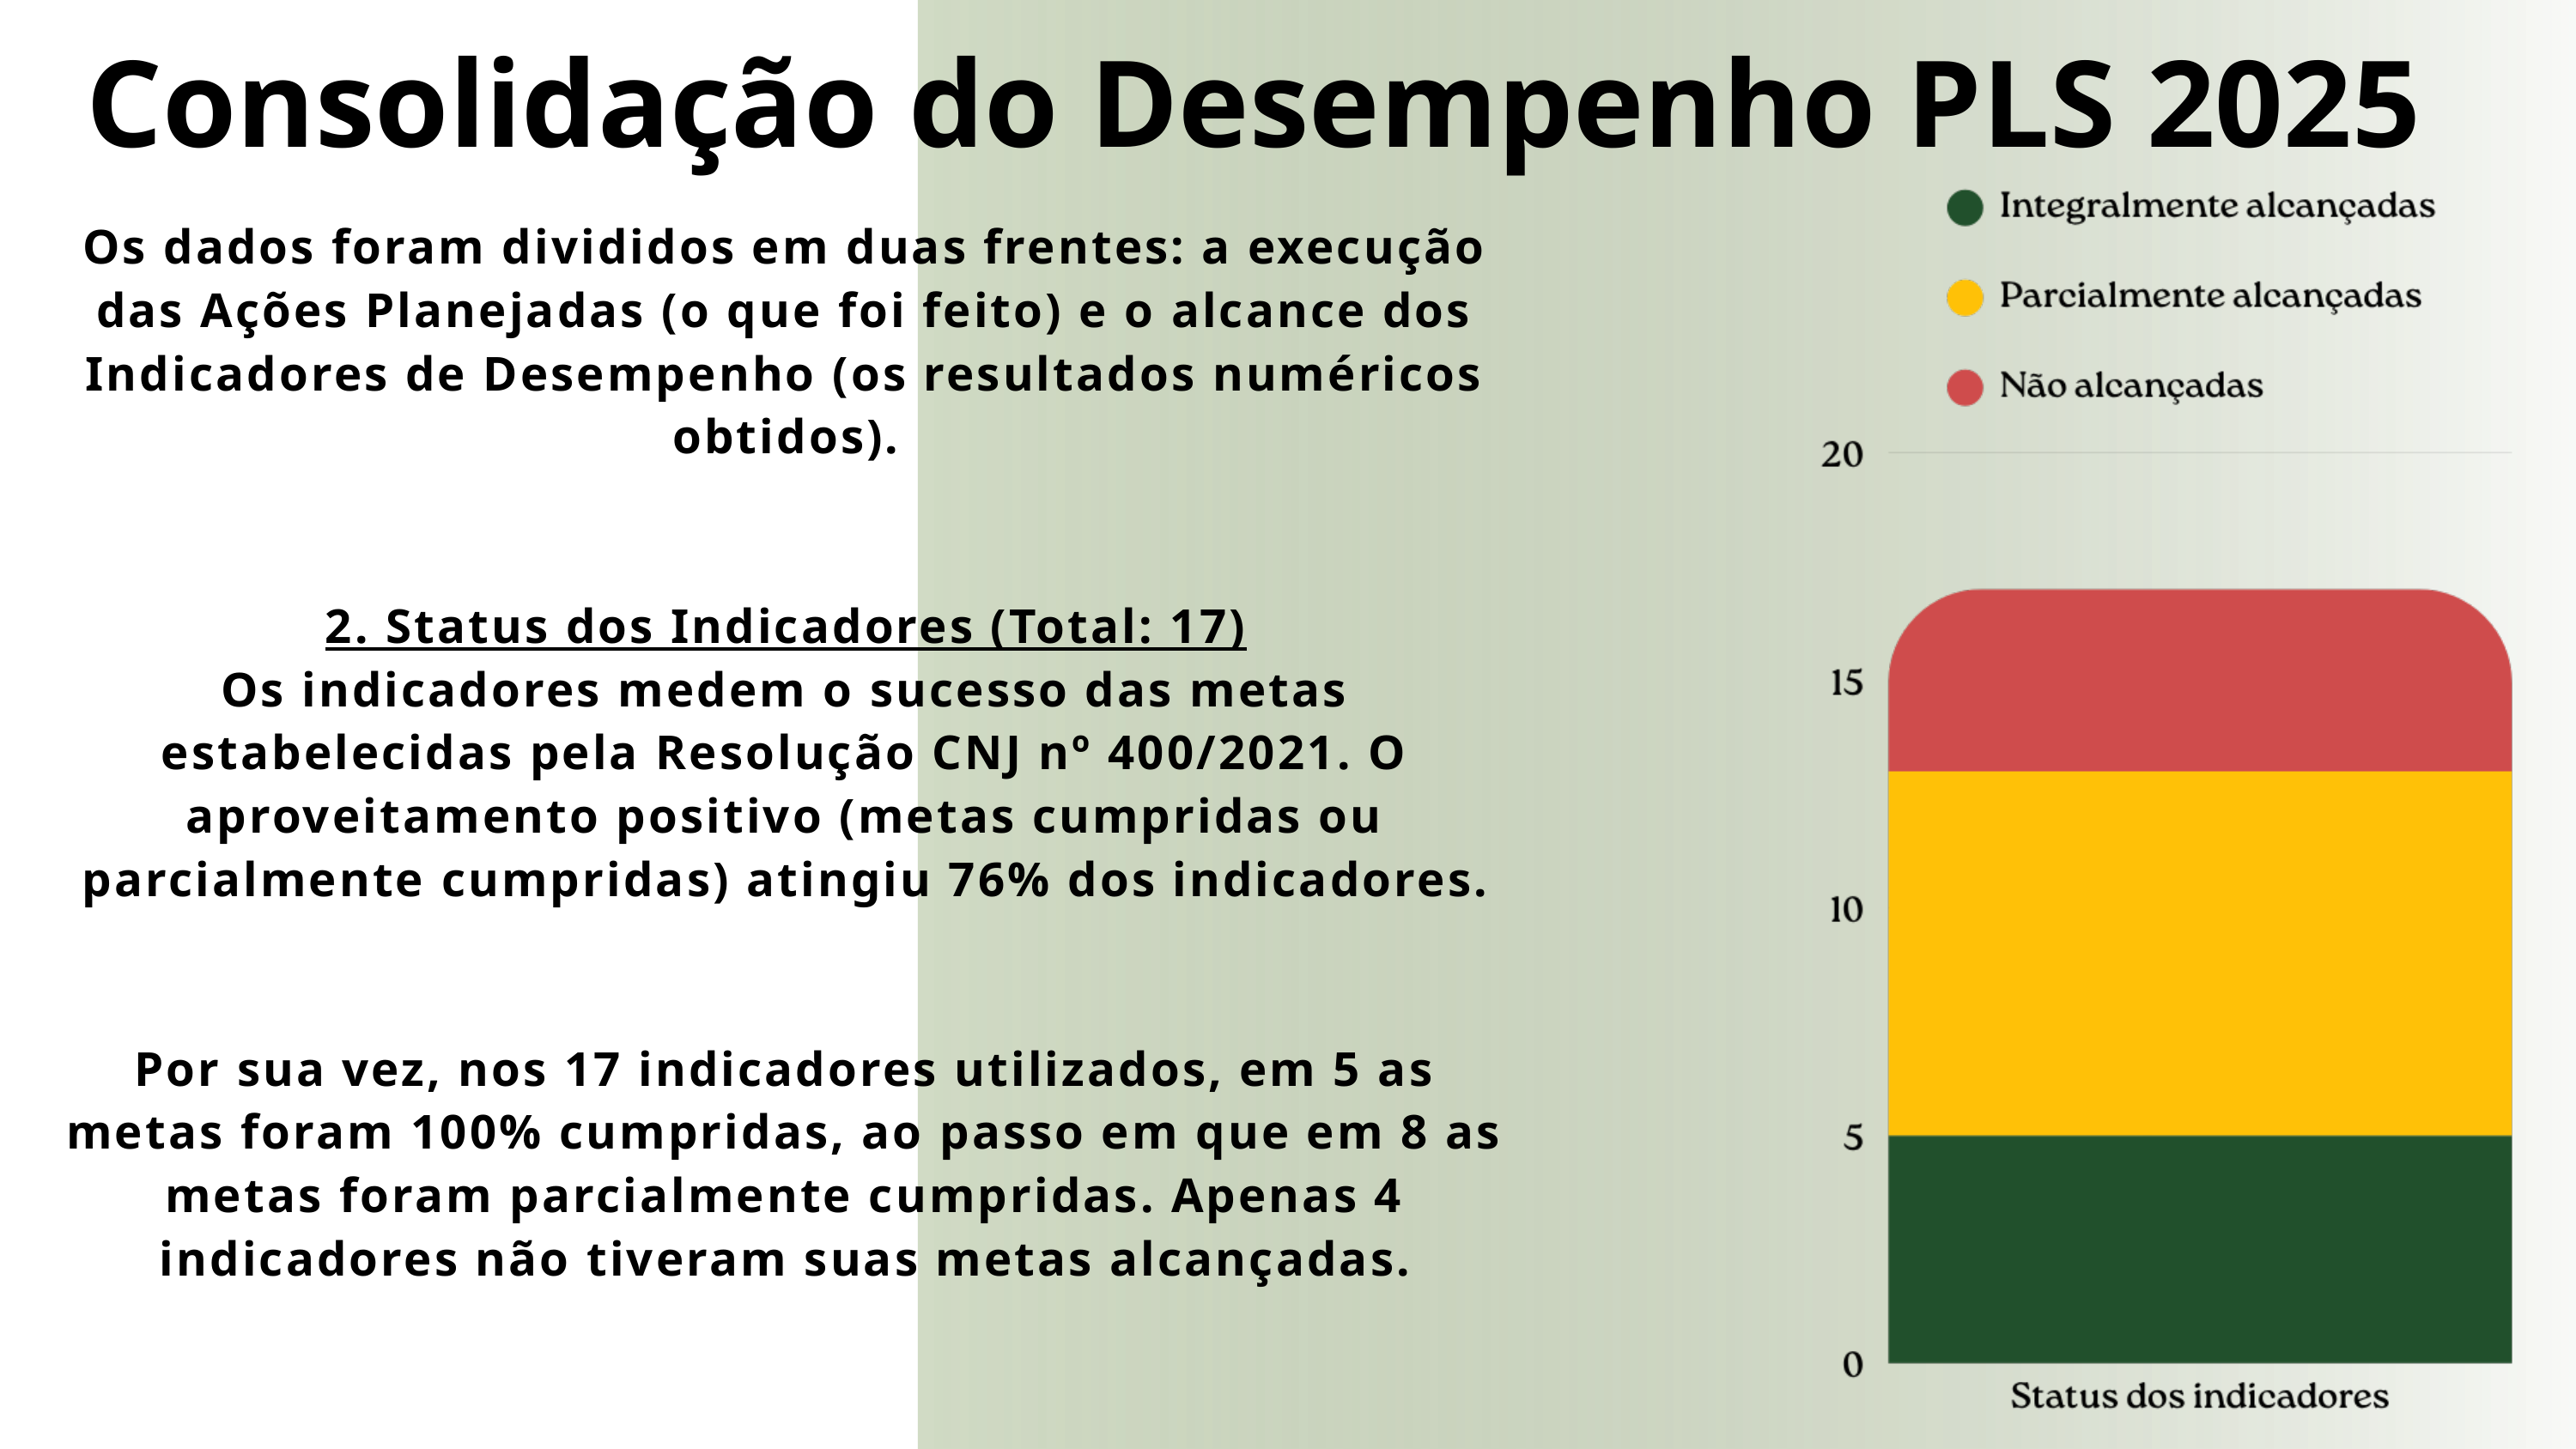

Consolidação do Desempenho PLS 2025
Os dados foram divididos em duas frentes: a execução das Ações Planejadas (o que foi feito) e o alcance dos Indicadores de Desempenho (os resultados numéricos obtidos).
2. Status dos Indicadores (Total: 17)
Os indicadores medem o sucesso das metas estabelecidas pela Resolução CNJ nº 400/2021. O aproveitamento positivo (metas cumpridas ou parcialmente cumpridas) atingiu 76% dos indicadores.
Por sua vez, nos 17 indicadores utilizados, em 5 as metas foram 100% cumpridas, ao passo em que em 8 as metas foram parcialmente cumpridas. Apenas 4 indicadores não tiveram suas metas alcançadas.